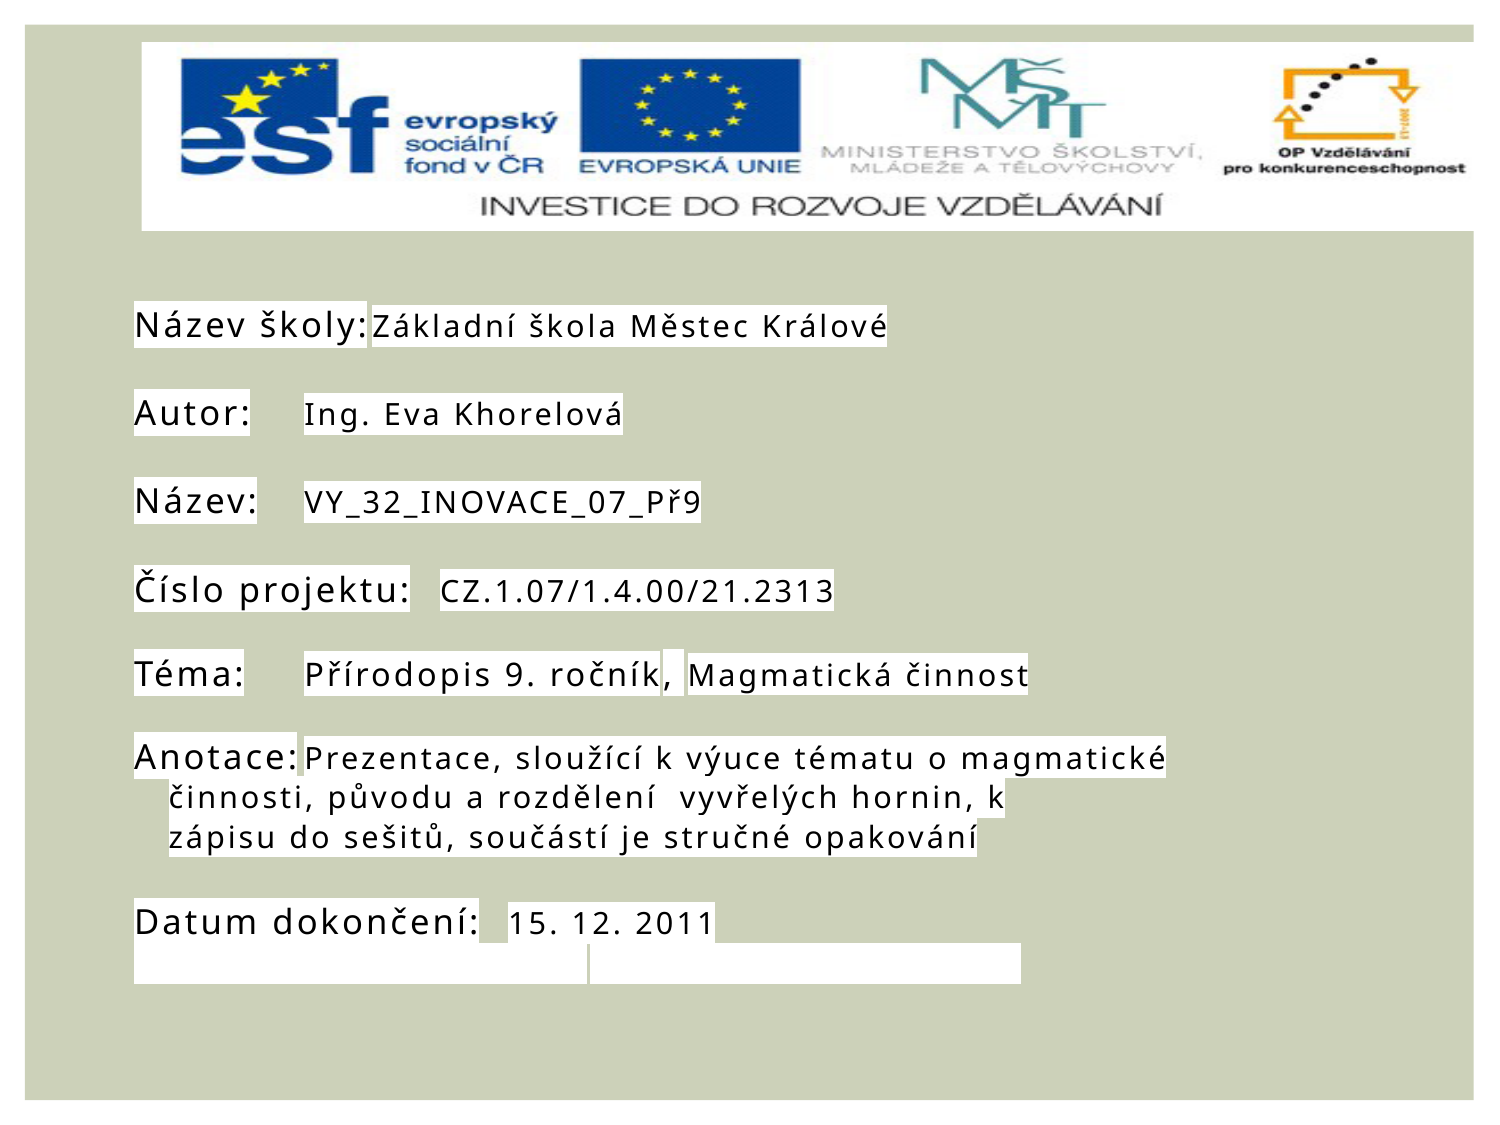

# Název školy:	Základní škola Městec Králové
Autor:	Ing. Eva Khorelová
Název:	VY_32_INOVACE_07_Př9
Číslo projektu:	CZ.1.07/1.4.00/21.2313
Téma:	Přírodopis 9. ročník, Magmatická činnost
Anotace:	Prezentace, sloužící k výuce tématu o magmatické
		činnosti, původu a rozdělení vyvřelých hornin, k
		zápisu do sešitů, součástí je stručné opakování
Datum dokončení:	15. 12. 2011